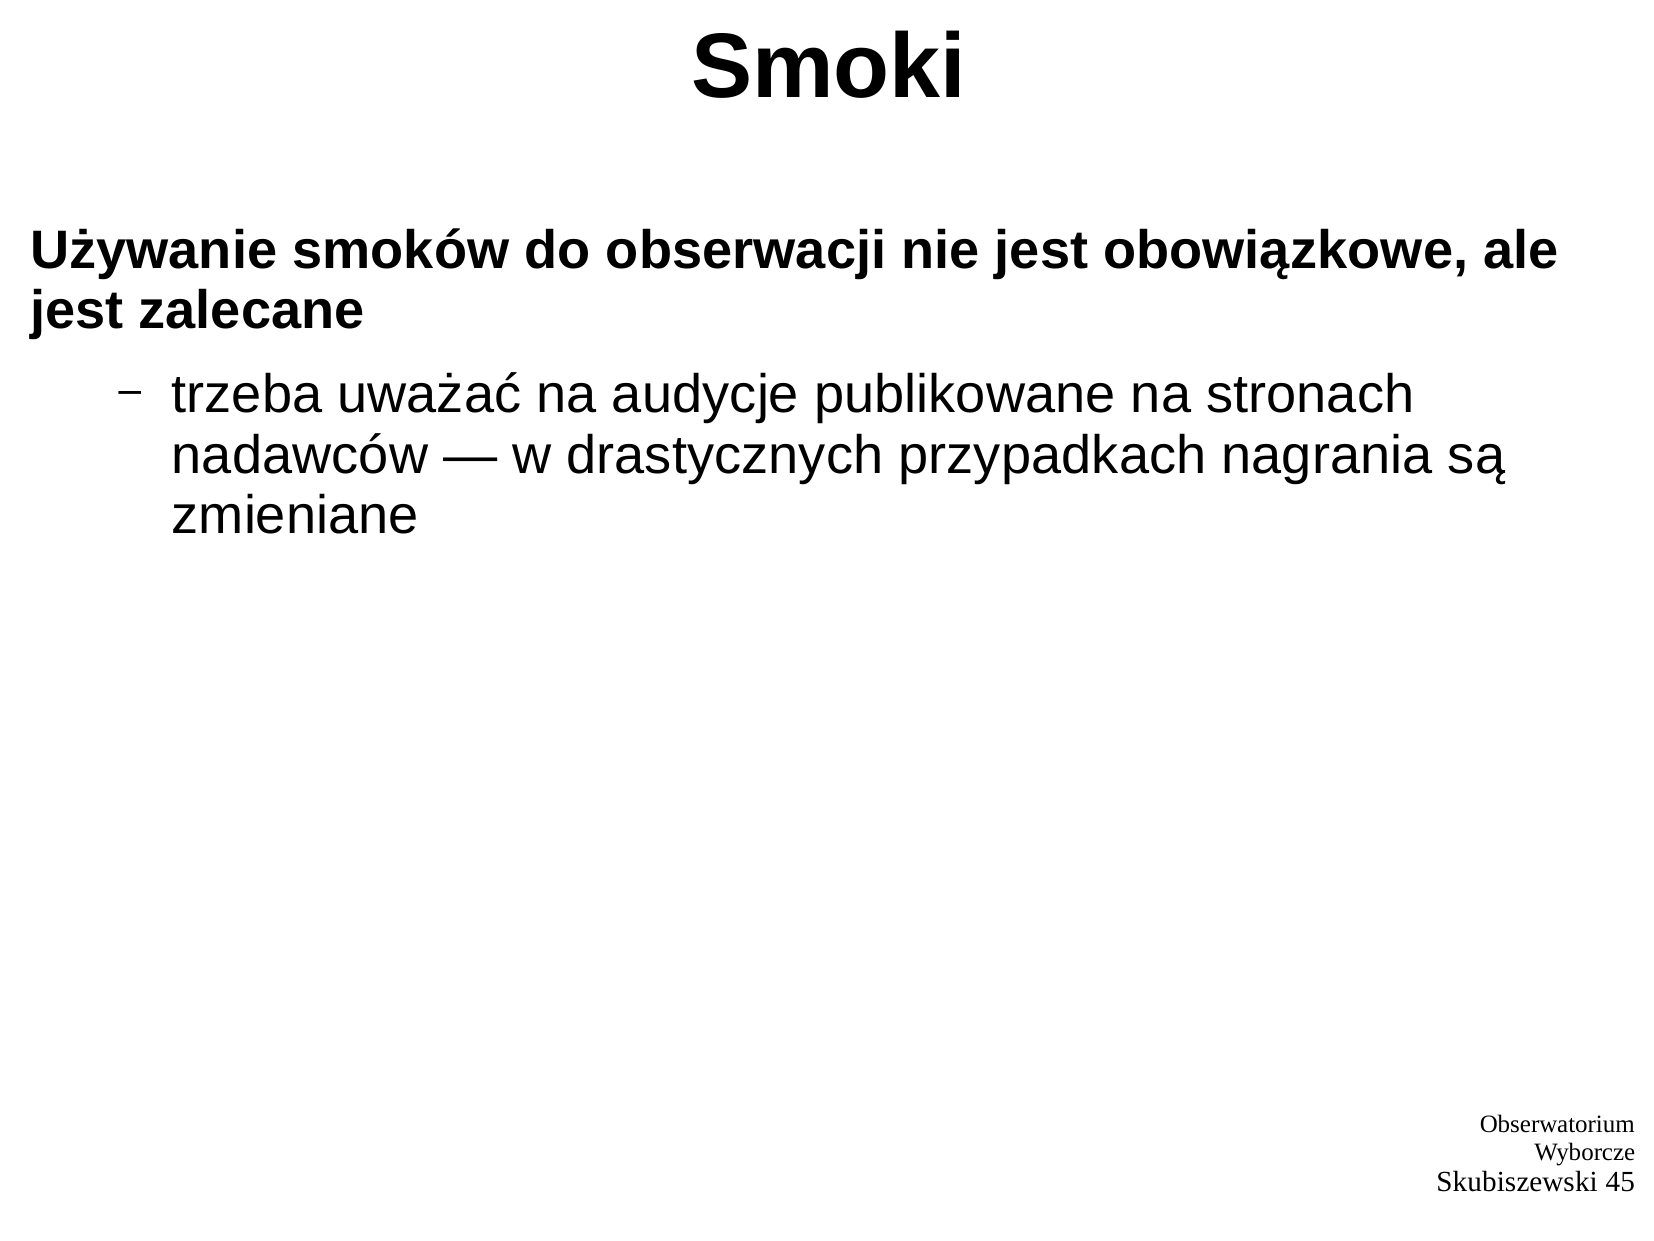

# Smoki
Używanie smoków do obserwacji nie jest obowiązkowe, ale jest zalecane
trzeba uważać na audycje publikowane na stronach nadawców — w drastycznych przypadkach nagrania są zmieniane
45